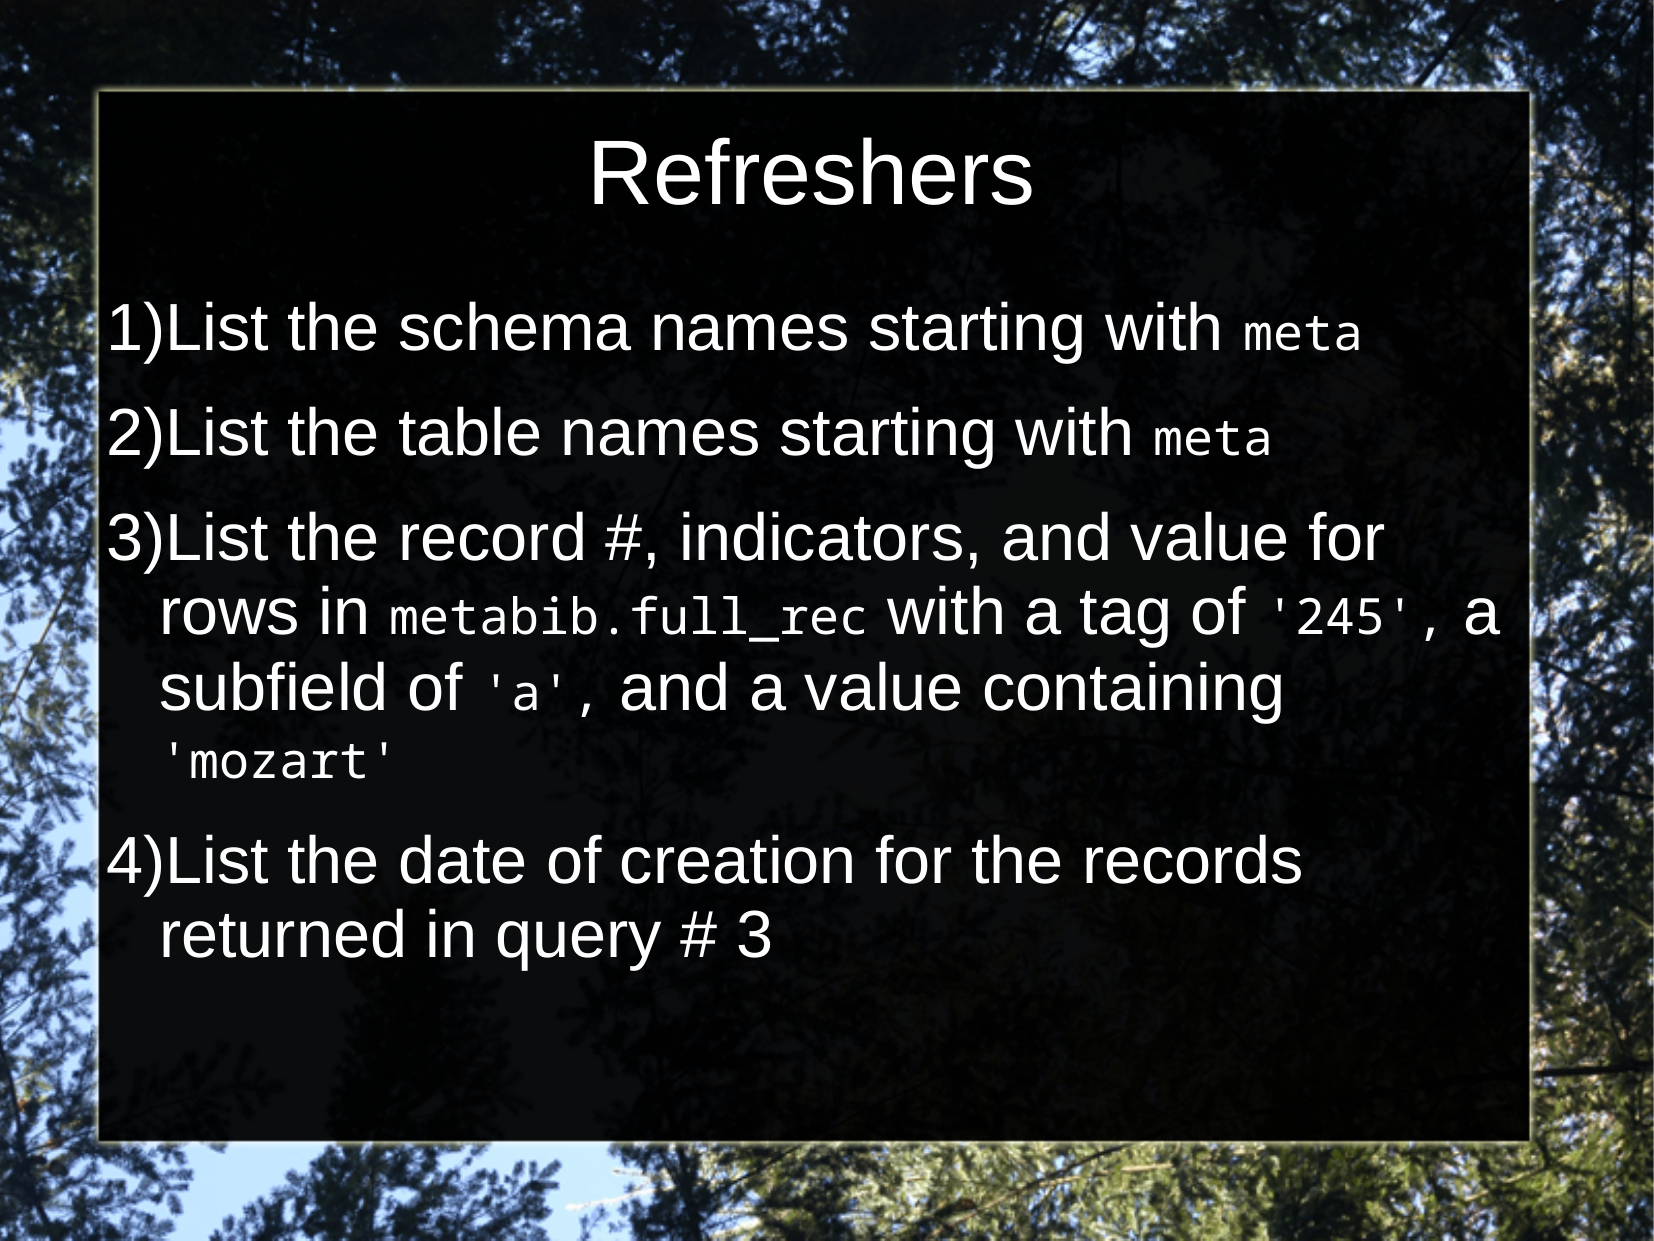

# Refreshers
List the schema names starting with meta
List the table names starting with meta
List the record #, indicators, and value for rows in metabib.full_rec with a tag of '245', a subfield of 'a', and a value containing 'mozart'
List the date of creation for the records returned in query # 3